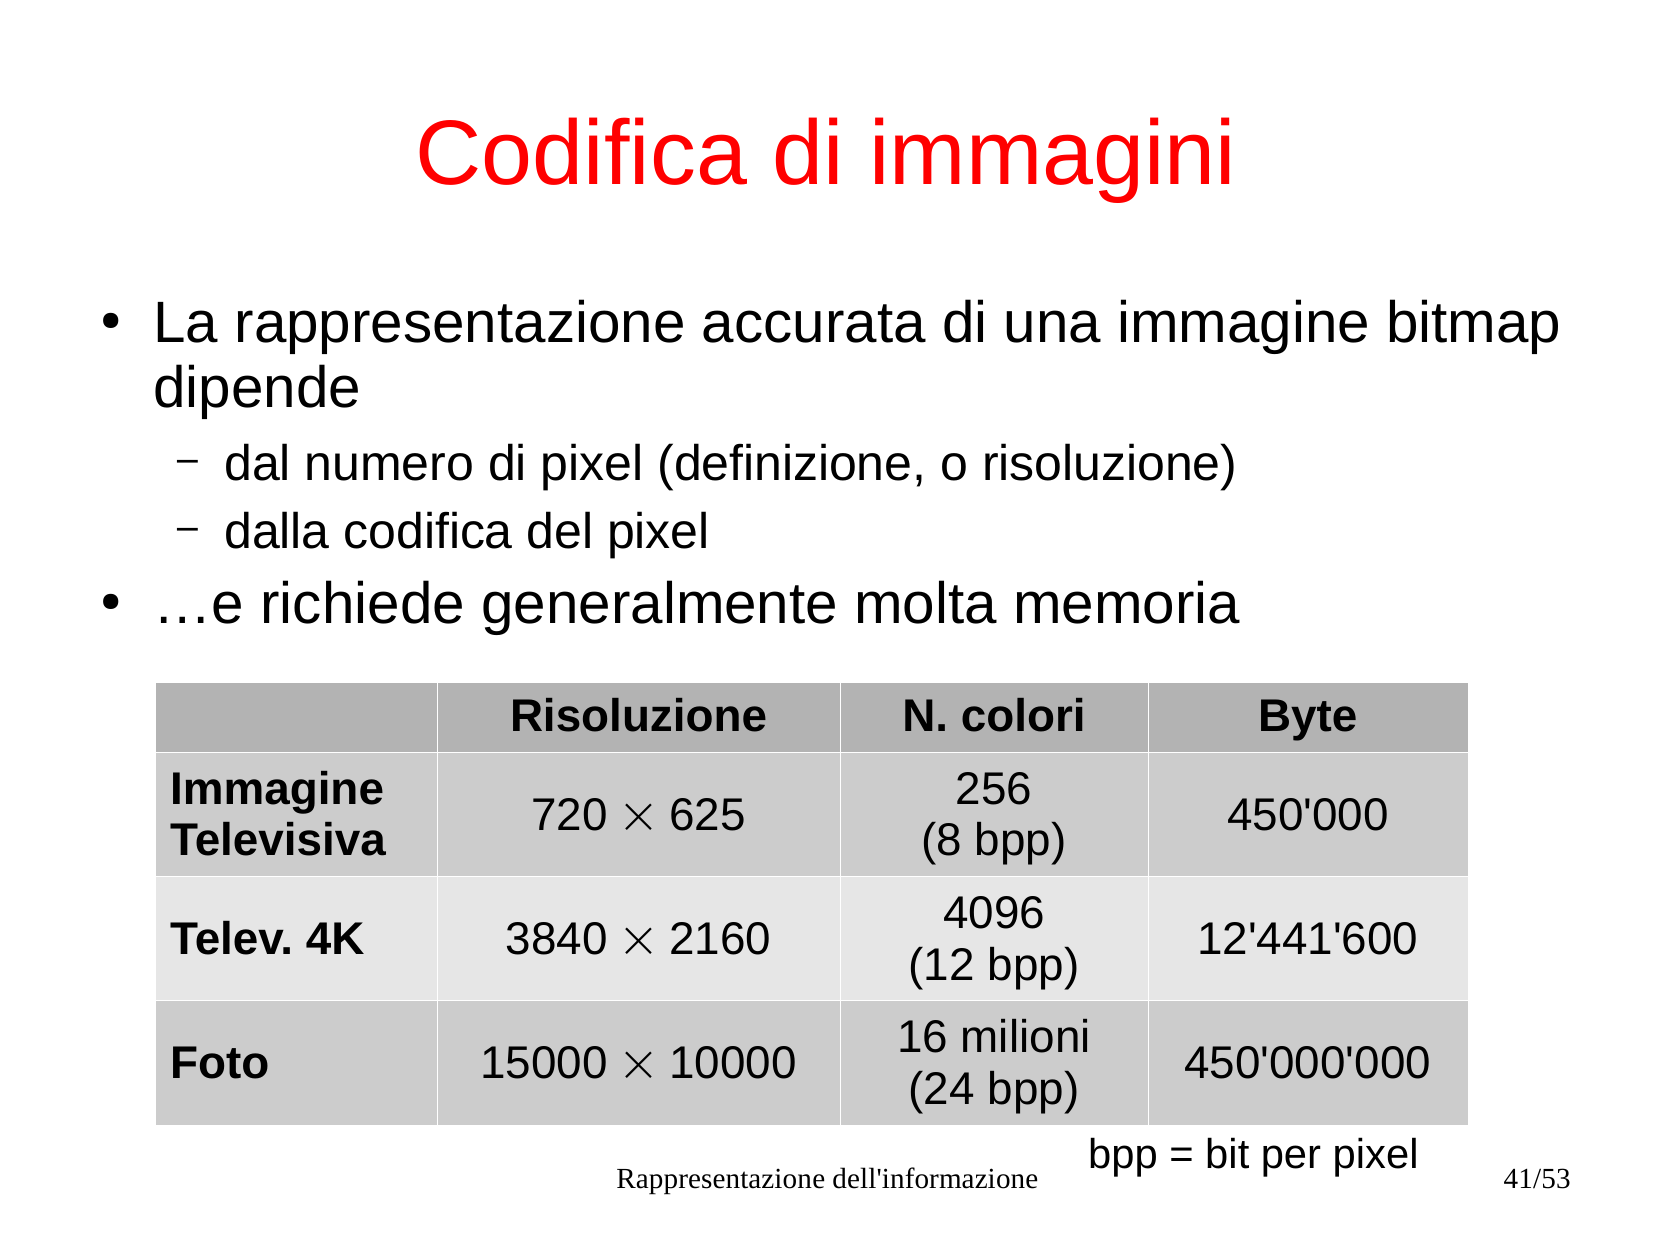

# Codifica di immagini
La rappresentazione accurata di una immagine bitmap dipende
dal numero di pixel (definizione, o risoluzione)
dalla codifica del pixel
…e richiede generalmente molta memoria
| | Risoluzione | N. colori | Byte |
| --- | --- | --- | --- |
| Immagine Televisiva | 720 ´ 625 | 256 (8 bpp) | 450'000 |
| Telev. 4K | 3840 ´ 2160 | 4096 (12 bpp) | 12'441'600 |
| Foto | 15000 ´ 10000 | 16 milioni (24 bpp) | 450'000'000 |
bpp = bit per pixel
Rappresentazione dell'informazione
41